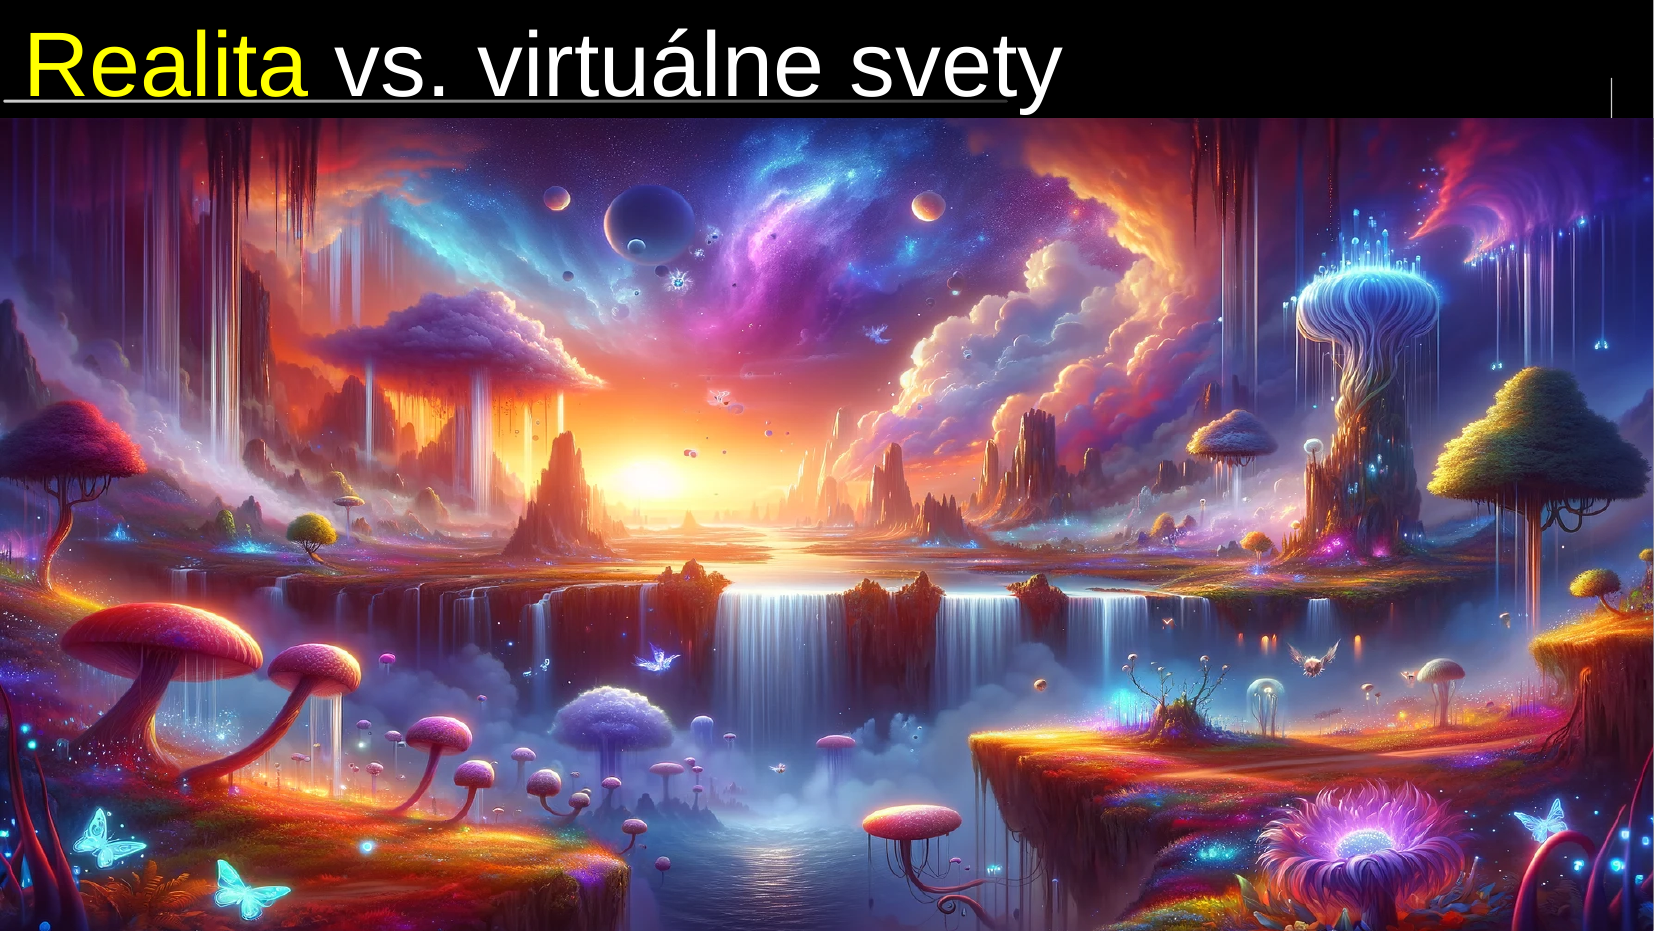

# Realita vs. virtuálne svety
Kredit: GPT-4o/autor
21